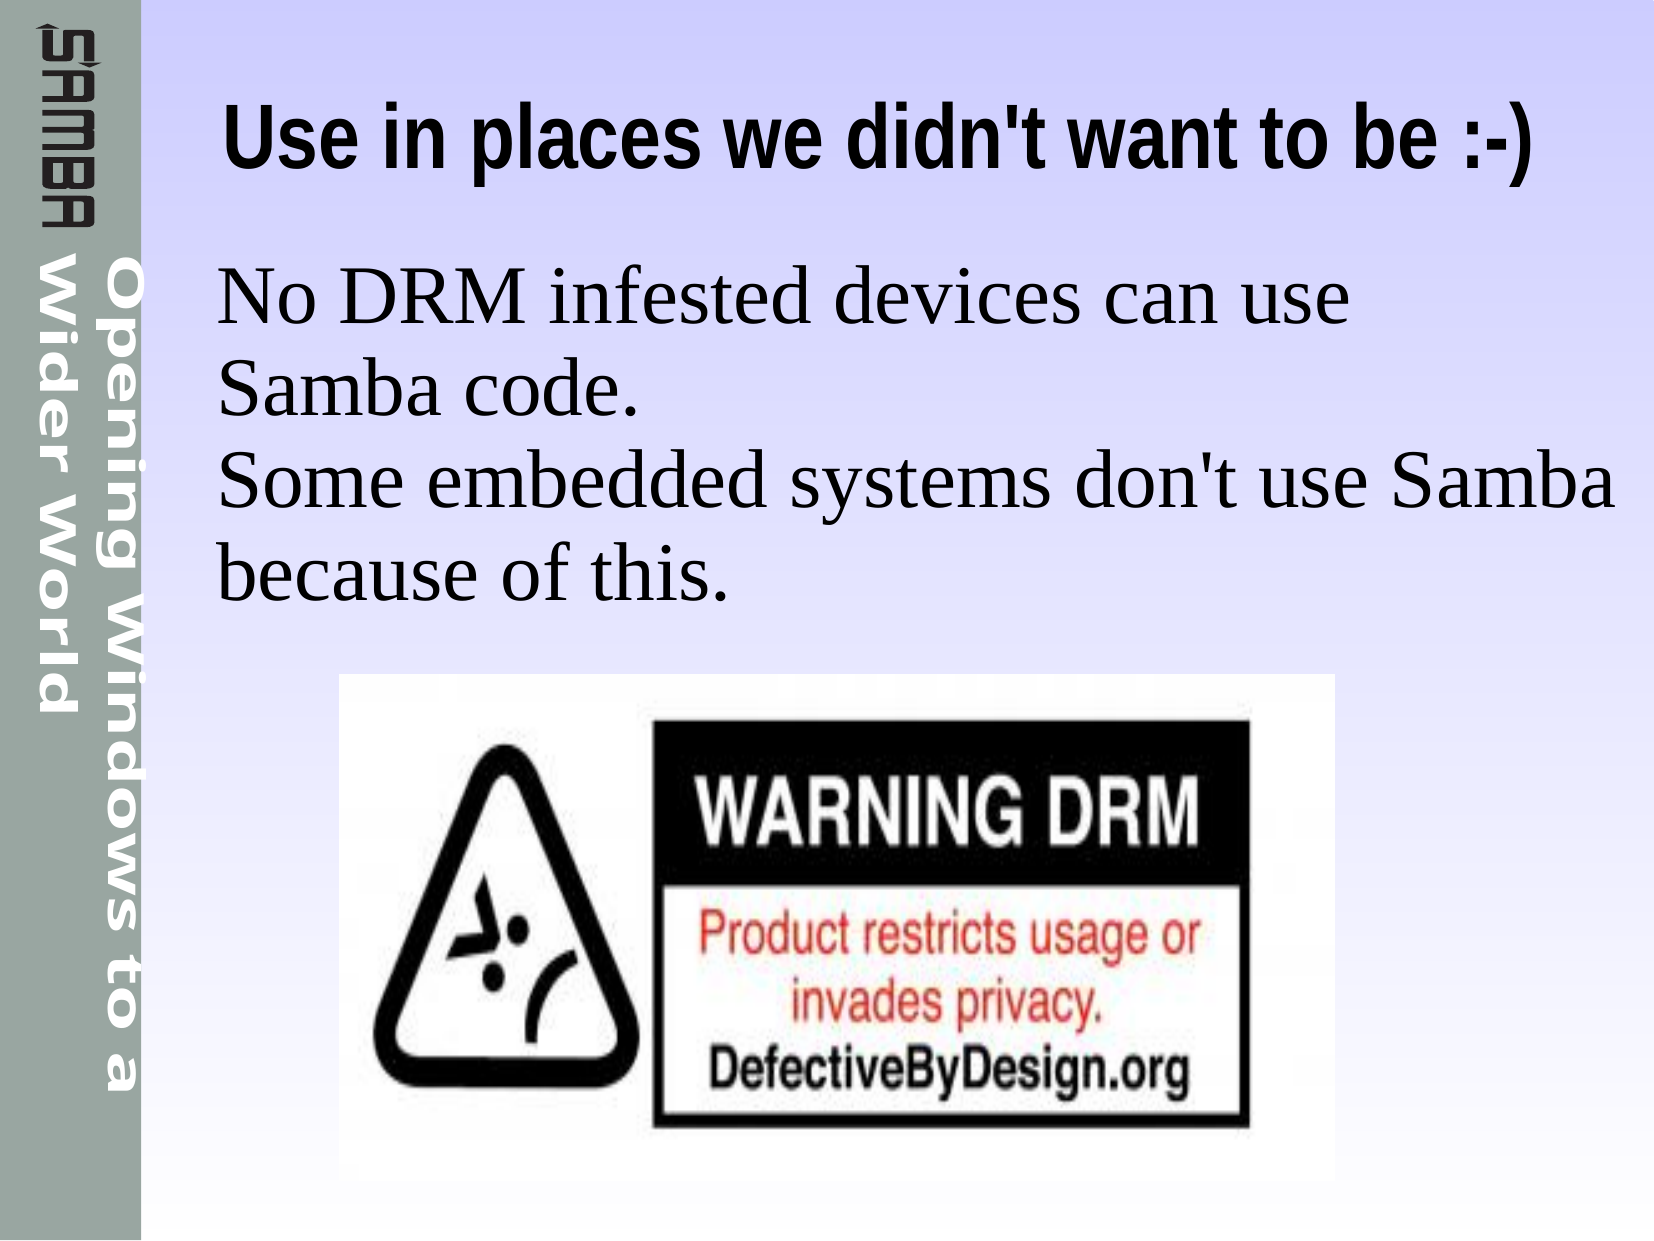

# Use in places we didn't want to be :-)
No DRM infested devices can use
Samba code.
Some embedded systems don't use Samba
because of this.